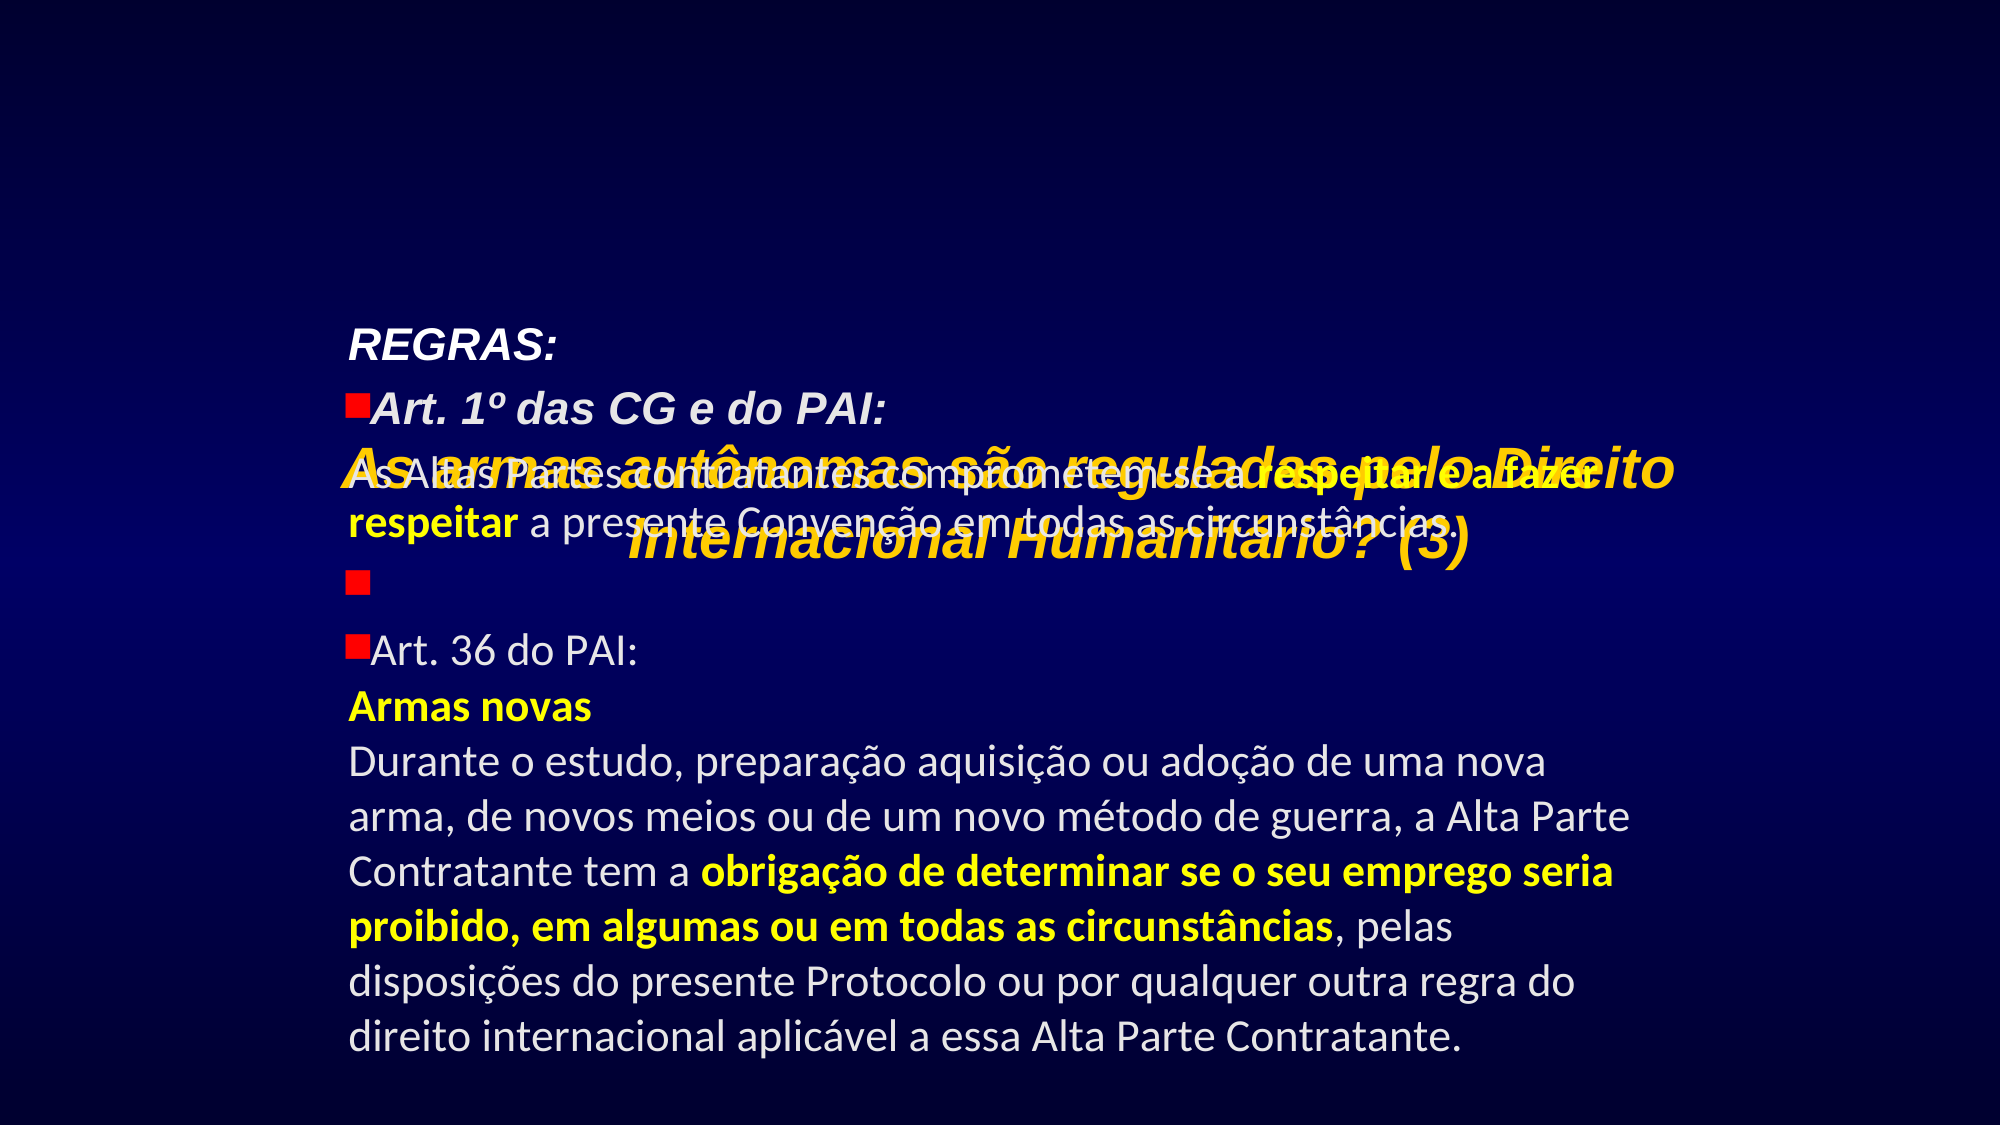

As armas autônomas são reguladas pelo Direito Internacional Humanitário? (3)
REGRAS:
Art. 1º das CG e do PAI:
As Altas Partes contratantes comprometem-se a respeitar e a fazer respeitar a presente Convenção em todas as circunstâncias.
Art. 36 do PAI:
Armas novas
Durante o estudo, preparação aquisição ou adoção de uma nova arma, de novos meios ou de um novo método de guerra, a Alta Parte Contratante tem a obrigação de determinar se o seu emprego seria proibido, em algumas ou em todas as circunstâncias, pelas disposições do presente Protocolo ou por qualquer outra regra do direito internacional aplicável a essa Alta Parte Contratante.